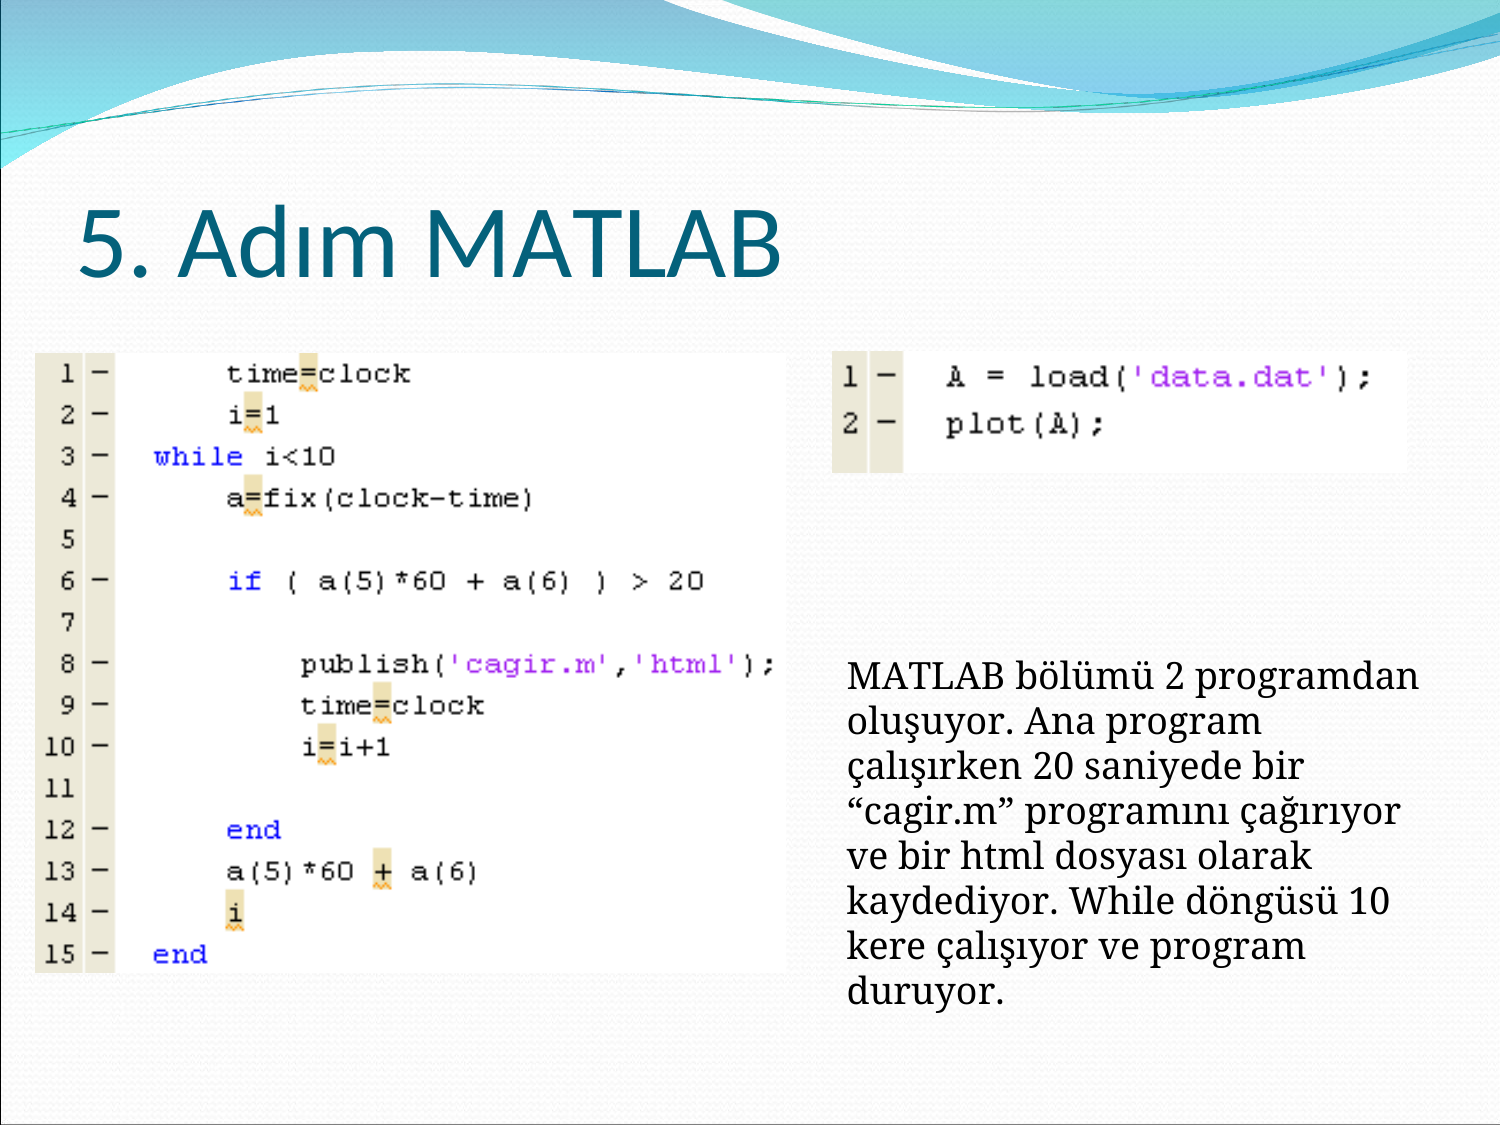

# 5. Adım MATLAB
MATLAB bölümü 2 programdan oluşuyor. Ana program çalışırken 20 saniyede bir “cagir.m” programını çağırıyor ve bir html dosyası olarak kaydediyor. While döngüsü 10 kere çalışıyor ve program duruyor.